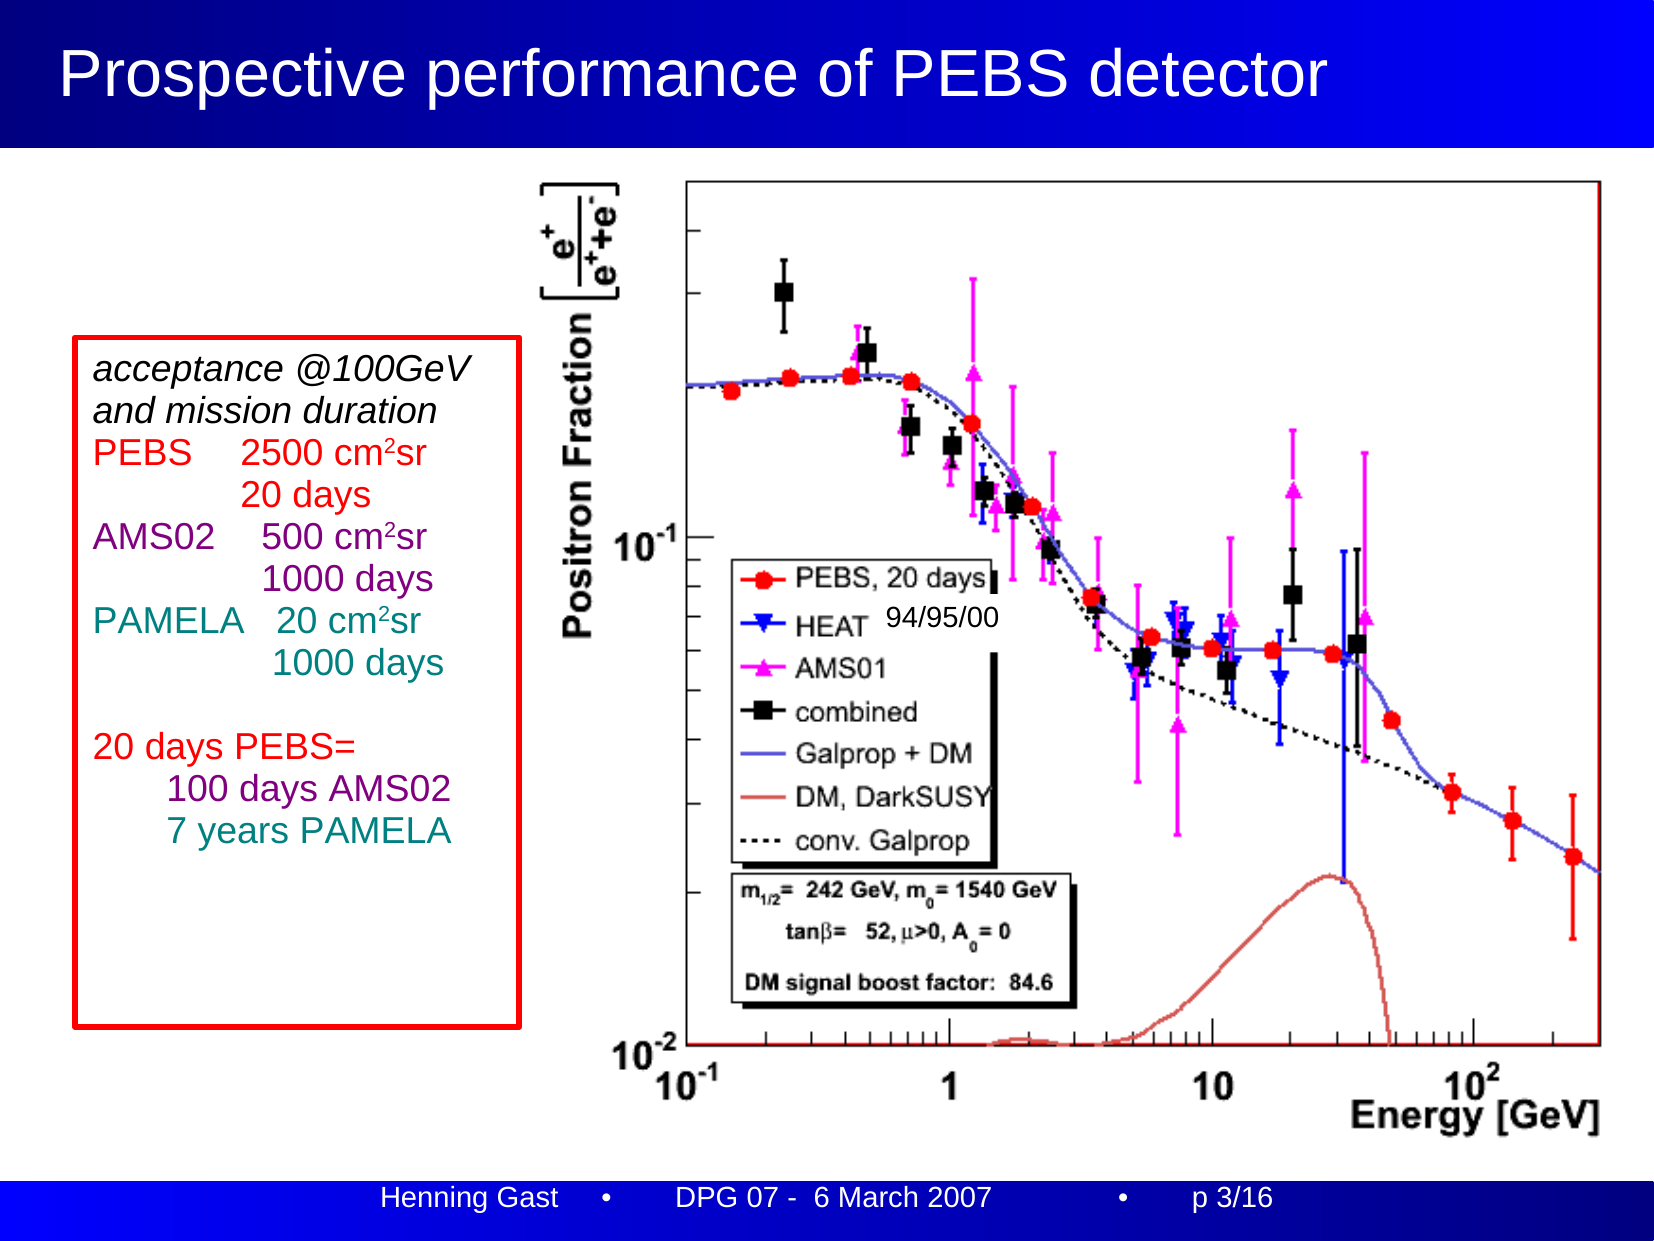

# Prospective performance of PEBS detector
acceptance @100GeV and mission duration
PEBS	2500 cm2sr
		20 days
AMS02	 500 cm2sr
		 1000 days
PAMELA 20 cm2sr
		 1000 days
20 days PEBS=
	100 days AMS02
	7 years PAMELA
94/95/00